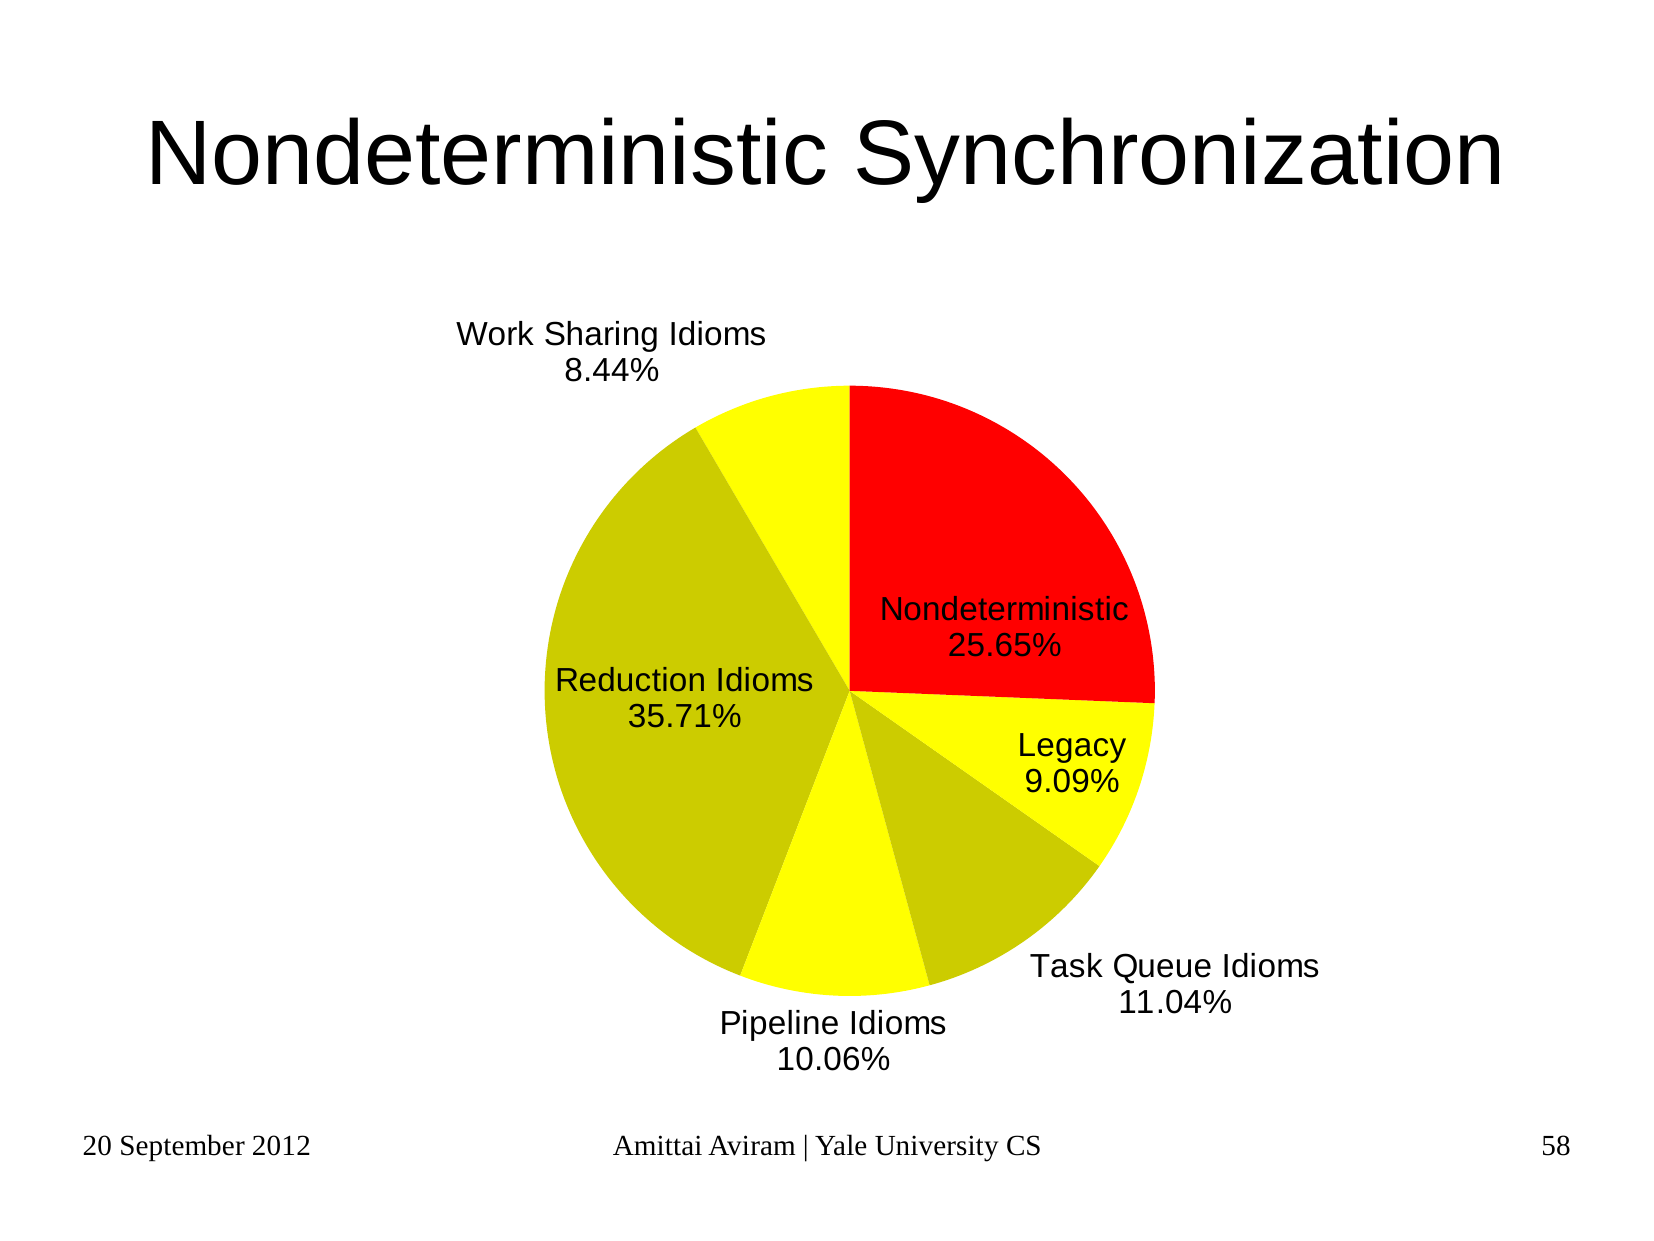

# Nondeterministic Synchronization
### Chart
| Category | Column C |
|---|---|
| Work Sharing Idioms | 0.0844155844155844 |
| Reduction Idioms | 0.357142857142857 |
| Pipeline Idioms | 0.100649350649351 |
| Task Queue Idioms | 0.11038961038961 |
| Legacy | 0.0909090909090909 |
| Nondeterministic | 0.256493506493506 |58